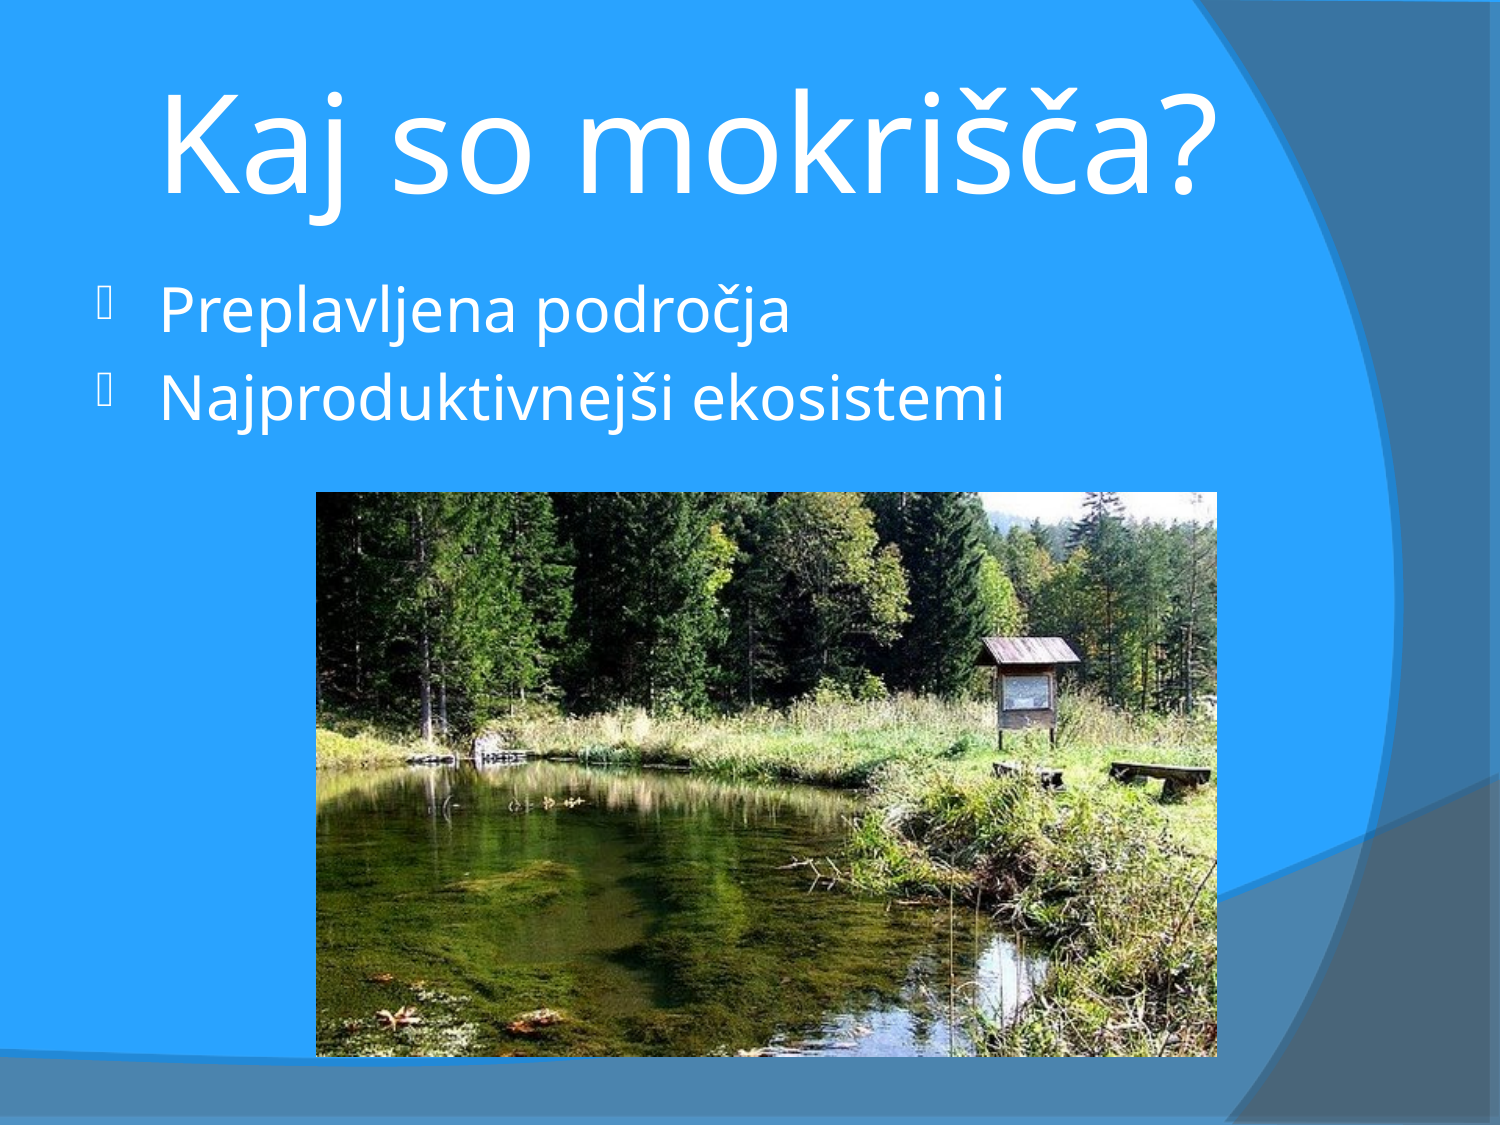

# Kaj so mokrišča?
Preplavljena področja
Najproduktivnejši ekosistemi